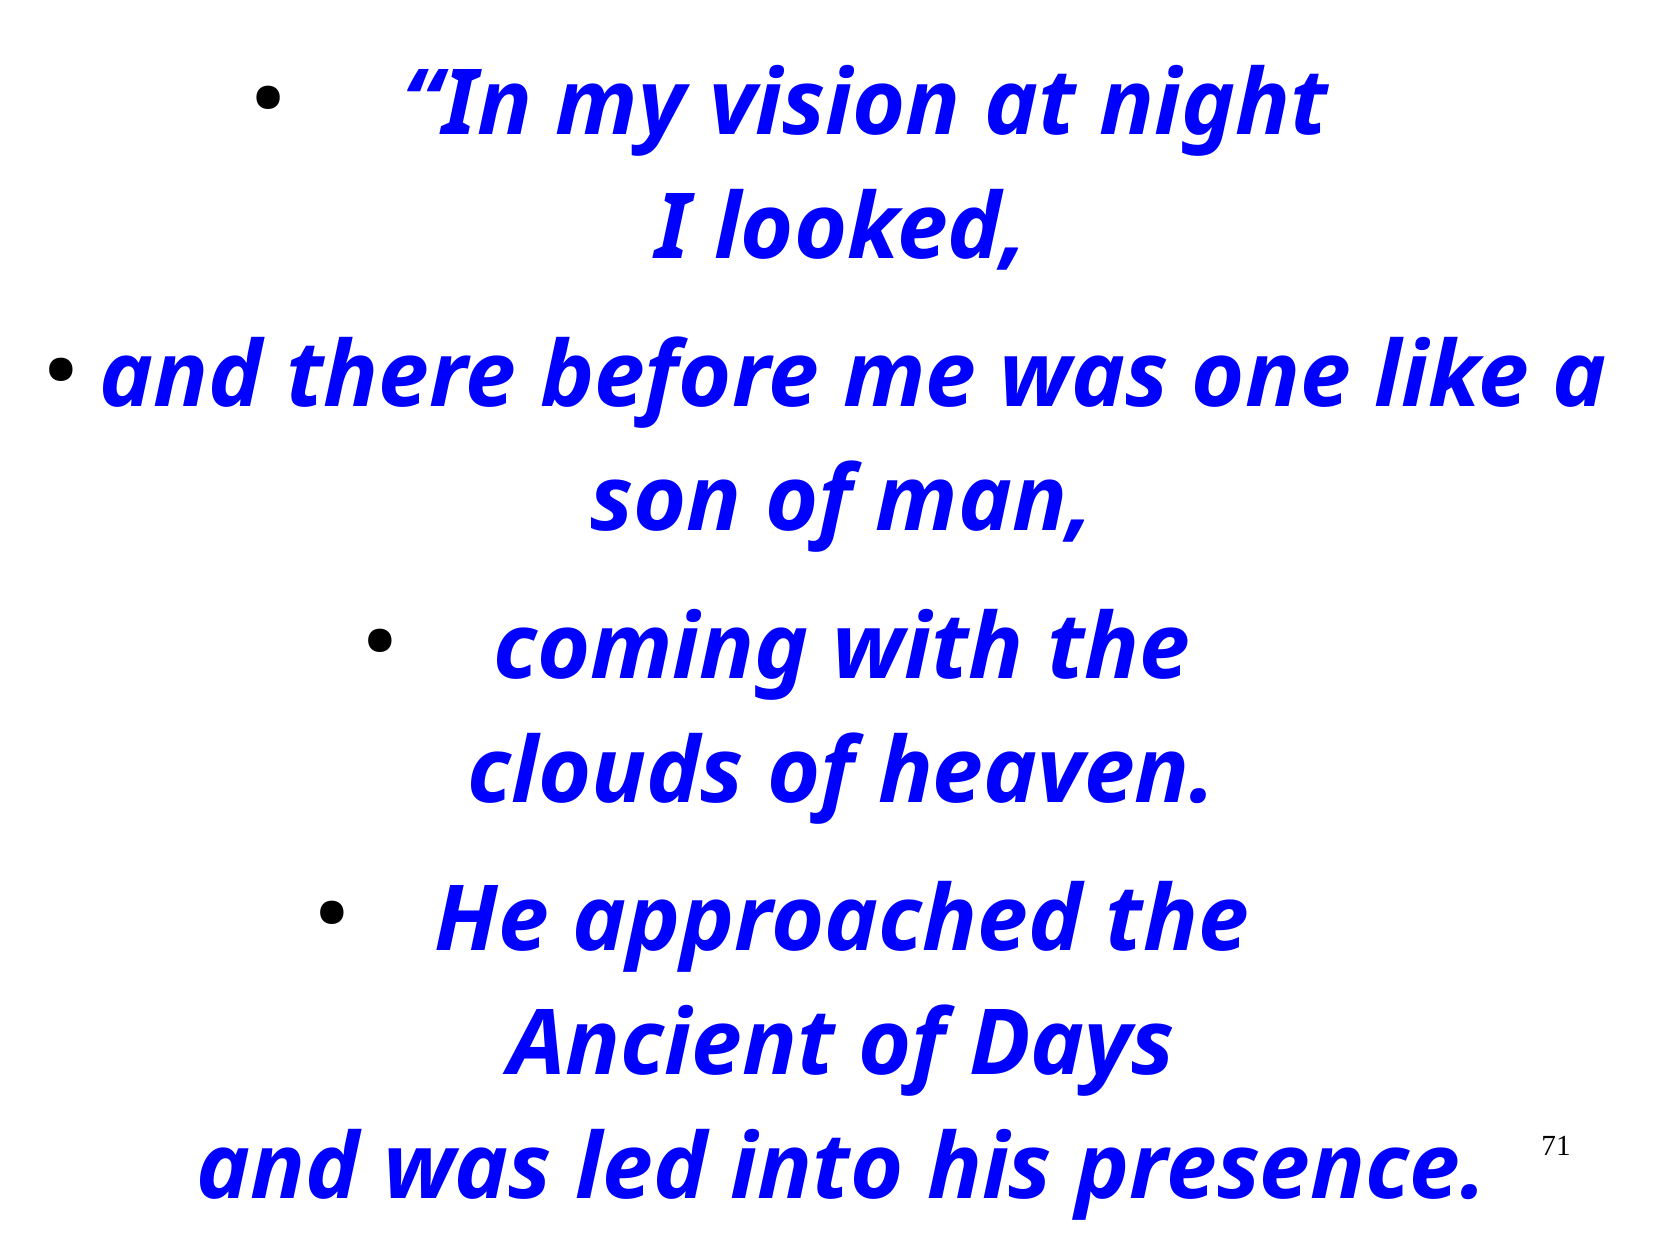

# “In my vision at night I looked,
and there before me was one like a son of man,
coming with the
clouds of heaven.
He approached the
Ancient of Days
and was led into his presence.
71